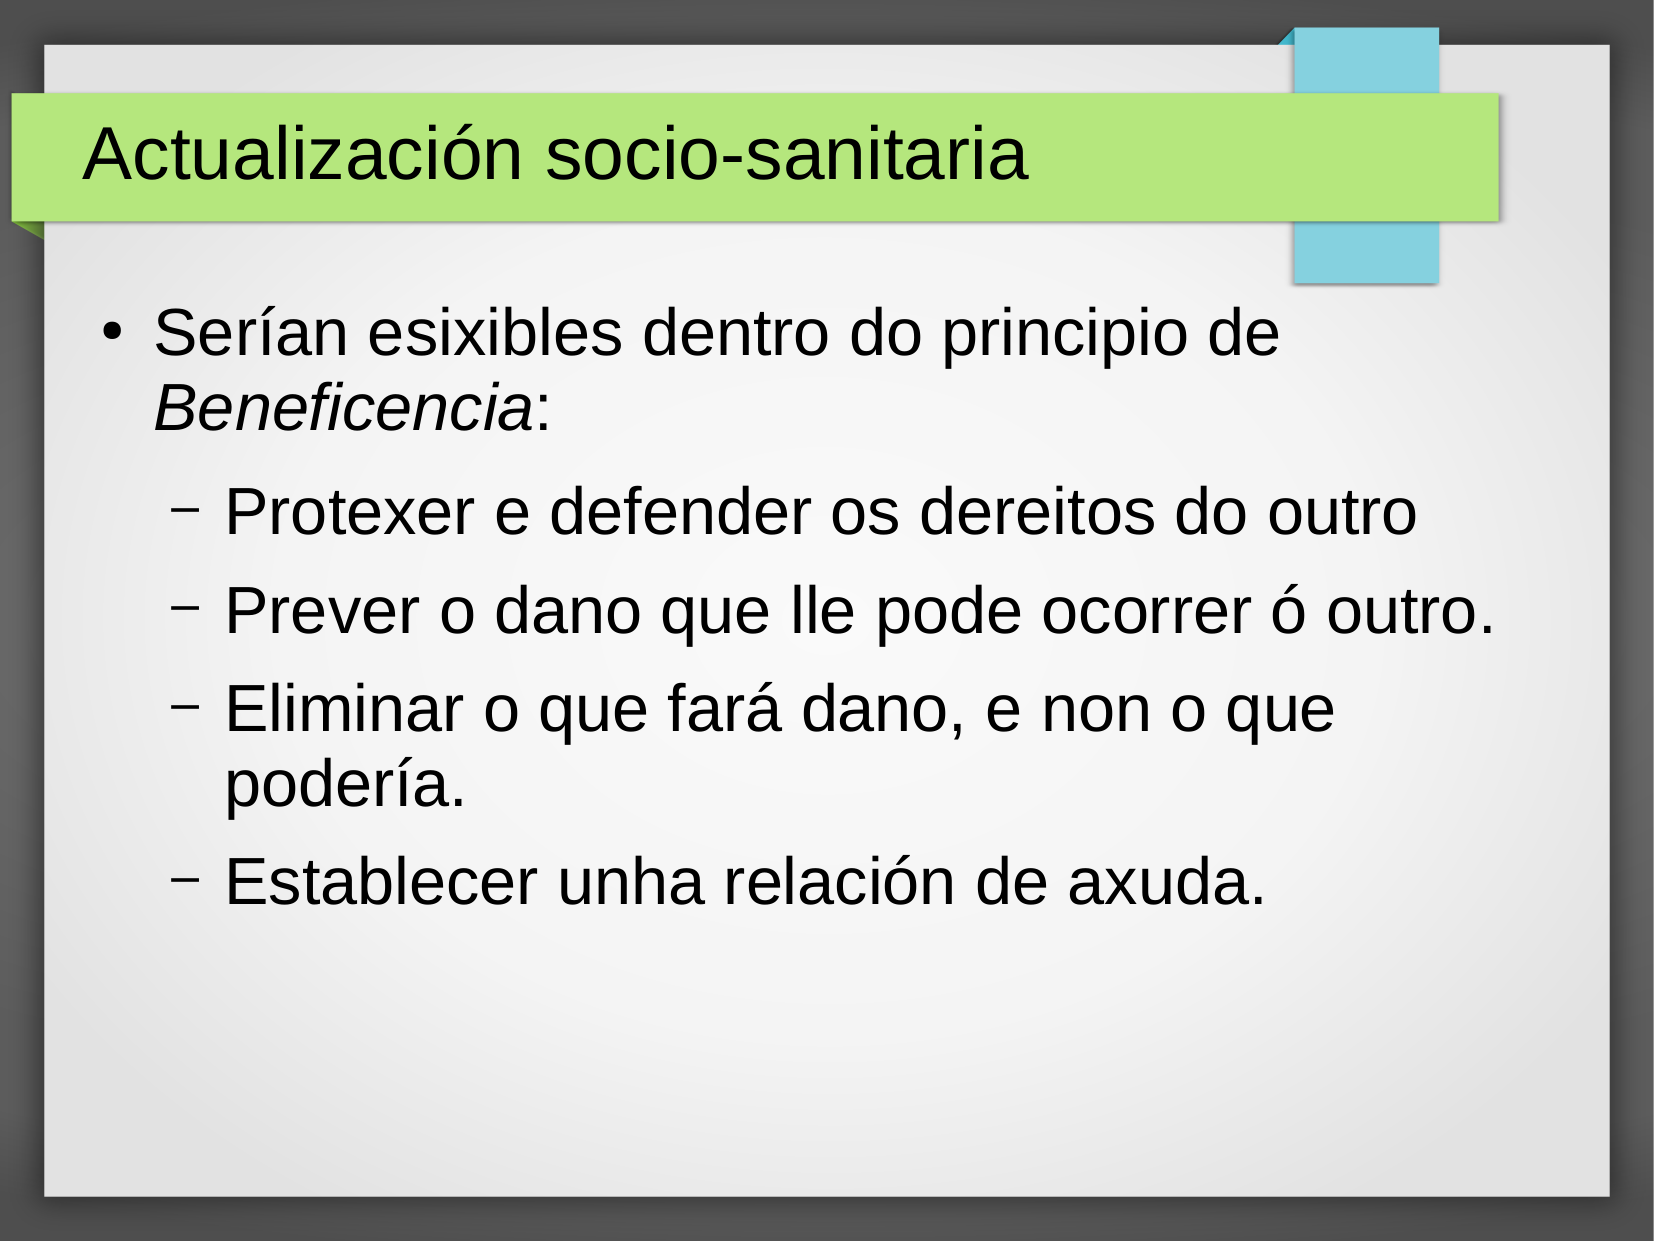

# Actualización socio-sanitaria
Serían esixibles dentro do principio de Beneficencia:
Protexer e defender os dereitos do outro
Prever o dano que lle pode ocorrer ó outro.
Eliminar o que fará dano, e non o que podería.
Establecer unha relación de axuda.